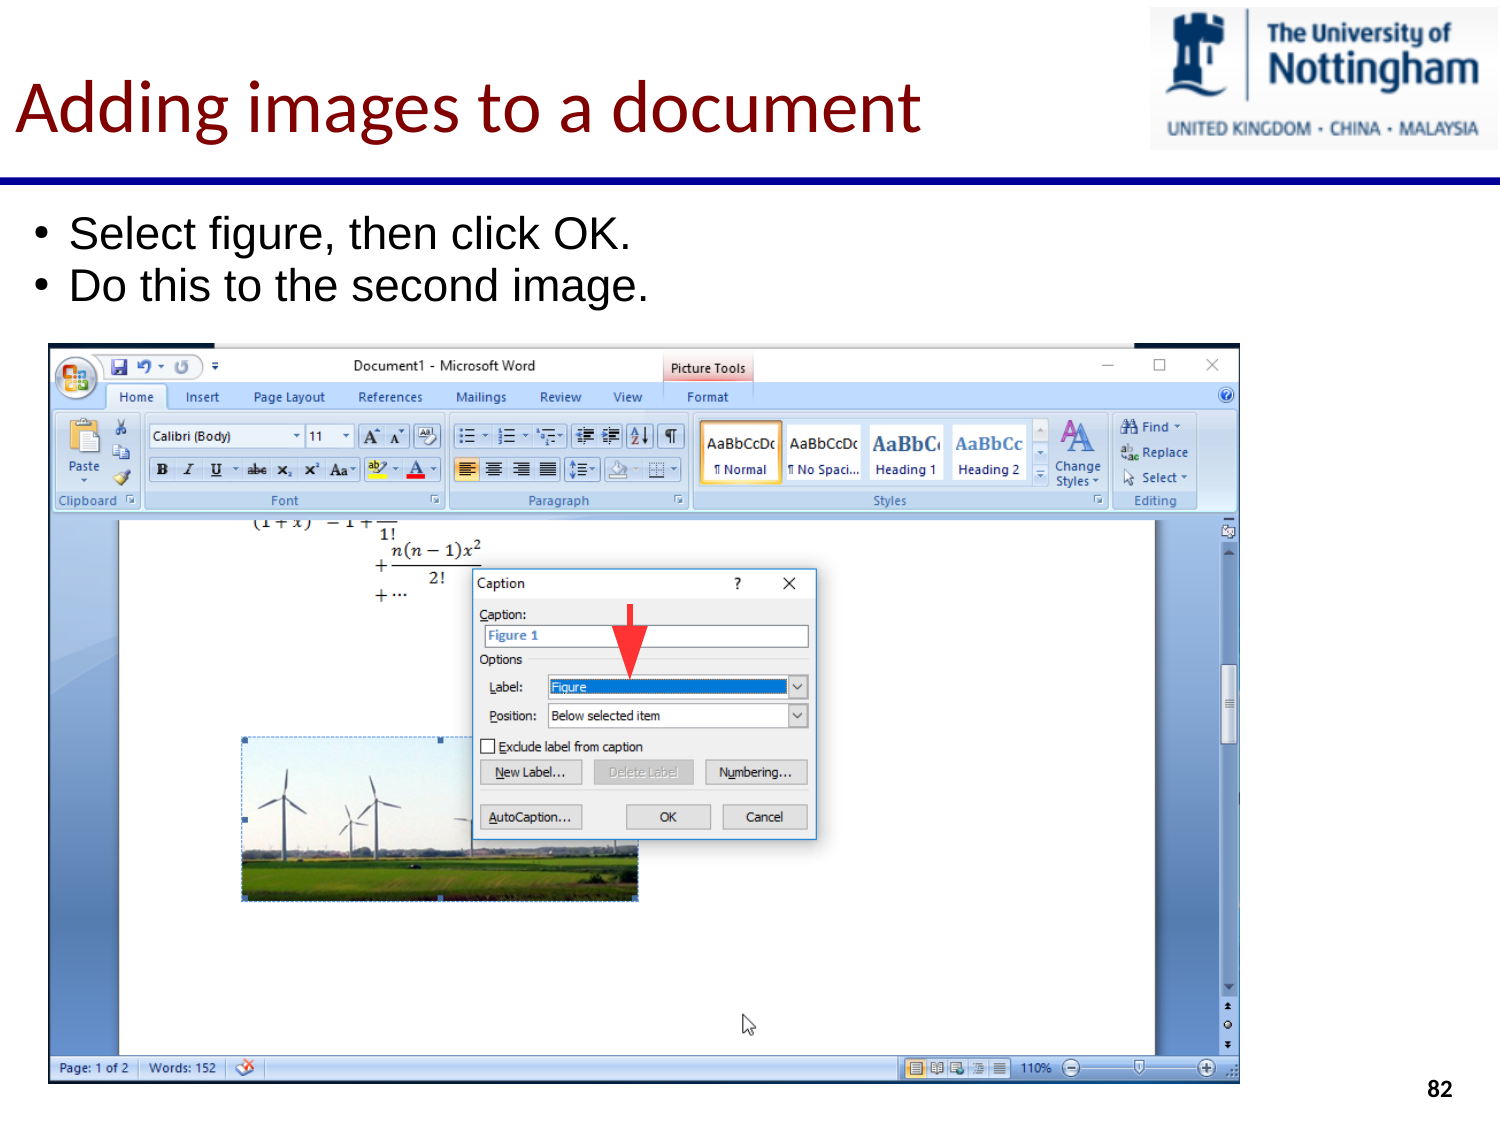

# Adding images to a document
Select figure, then click OK.
Do this to the second image.